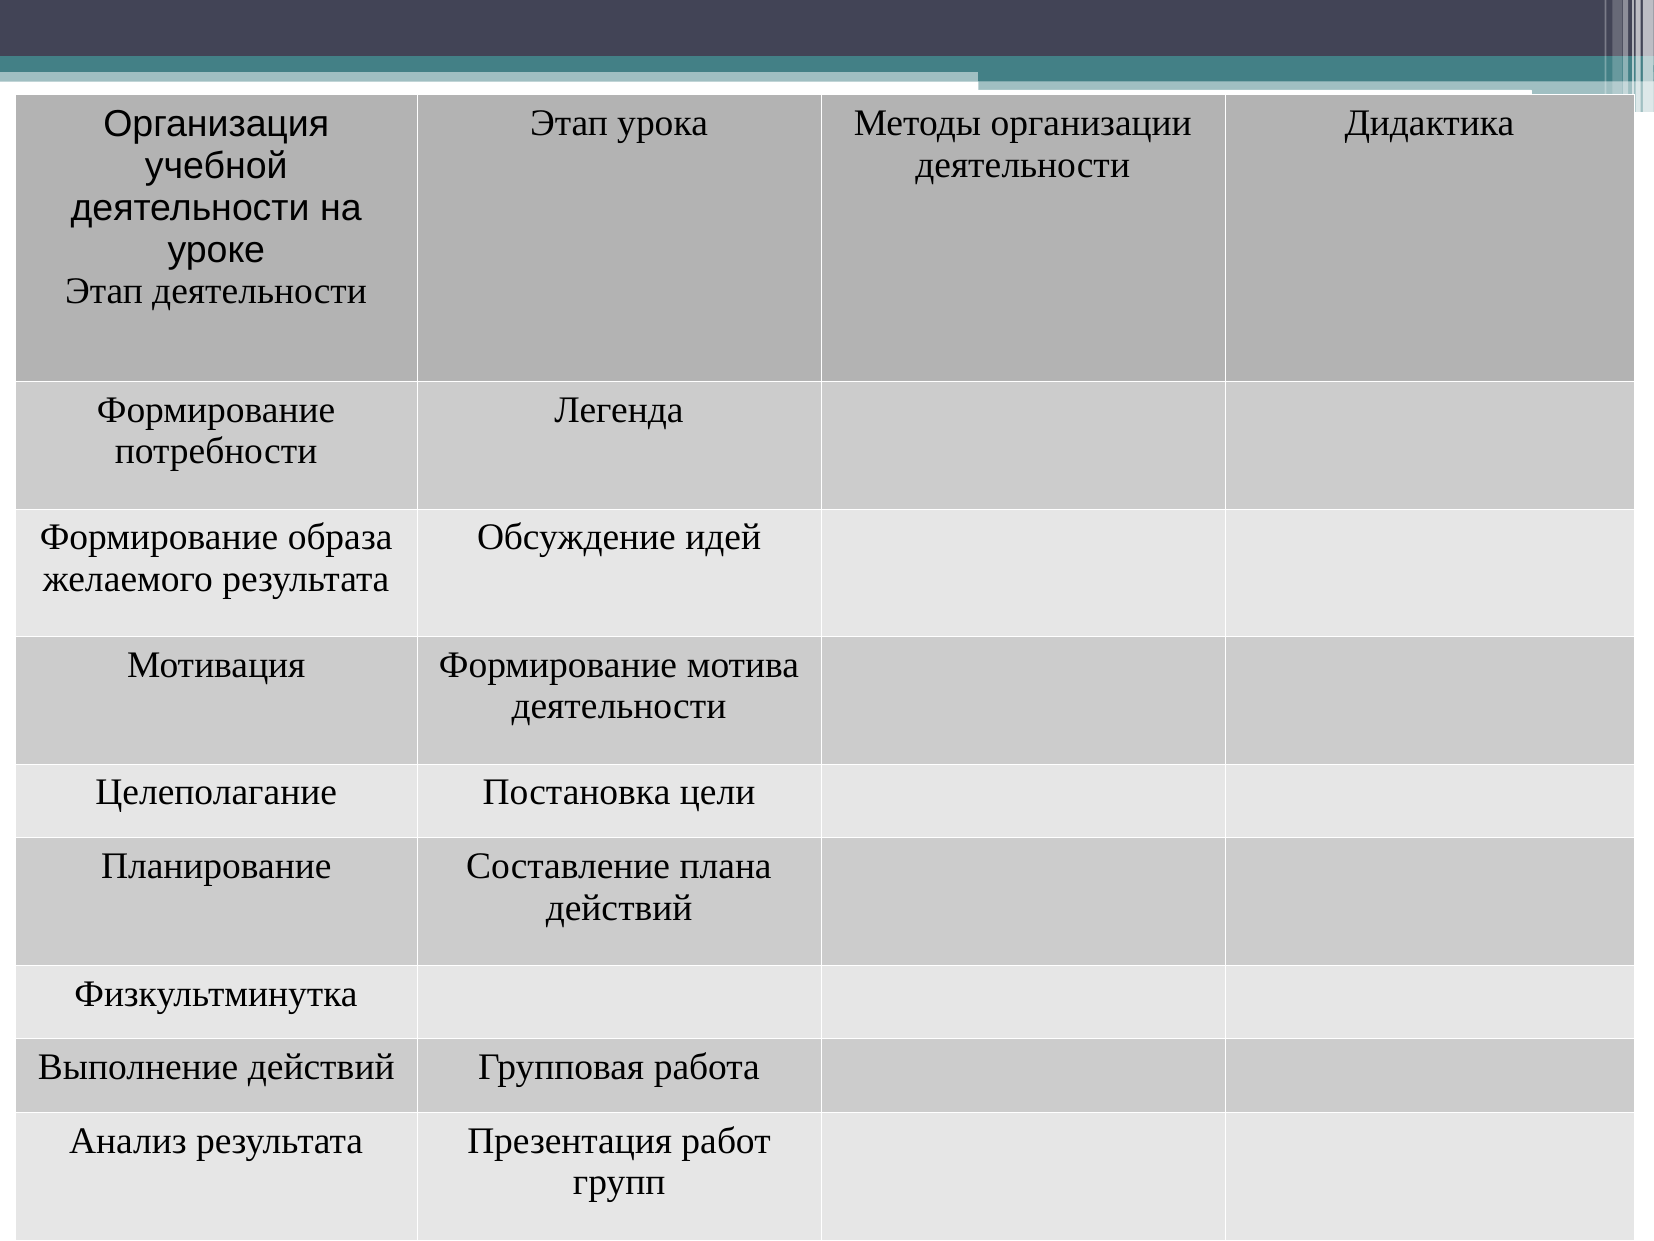

| Организация учебной деятельности на уроке Этап деятельности | Этап урока | Методы организации деятельности | Дидактика |
| --- | --- | --- | --- |
| Формирование потребности | Легенда | | |
| Формирование образа желаемого результата | Обсуждение идей | | |
| Мотивация | Формирование мотива деятельности | | |
| Целеполагание | Постановка цели | | |
| Планирование | Составление плана действий | | |
| Физкультминутка | | | |
| Выполнение действий | Групповая работа | | |
| Анализ результата | Презентация работ групп | | |
#